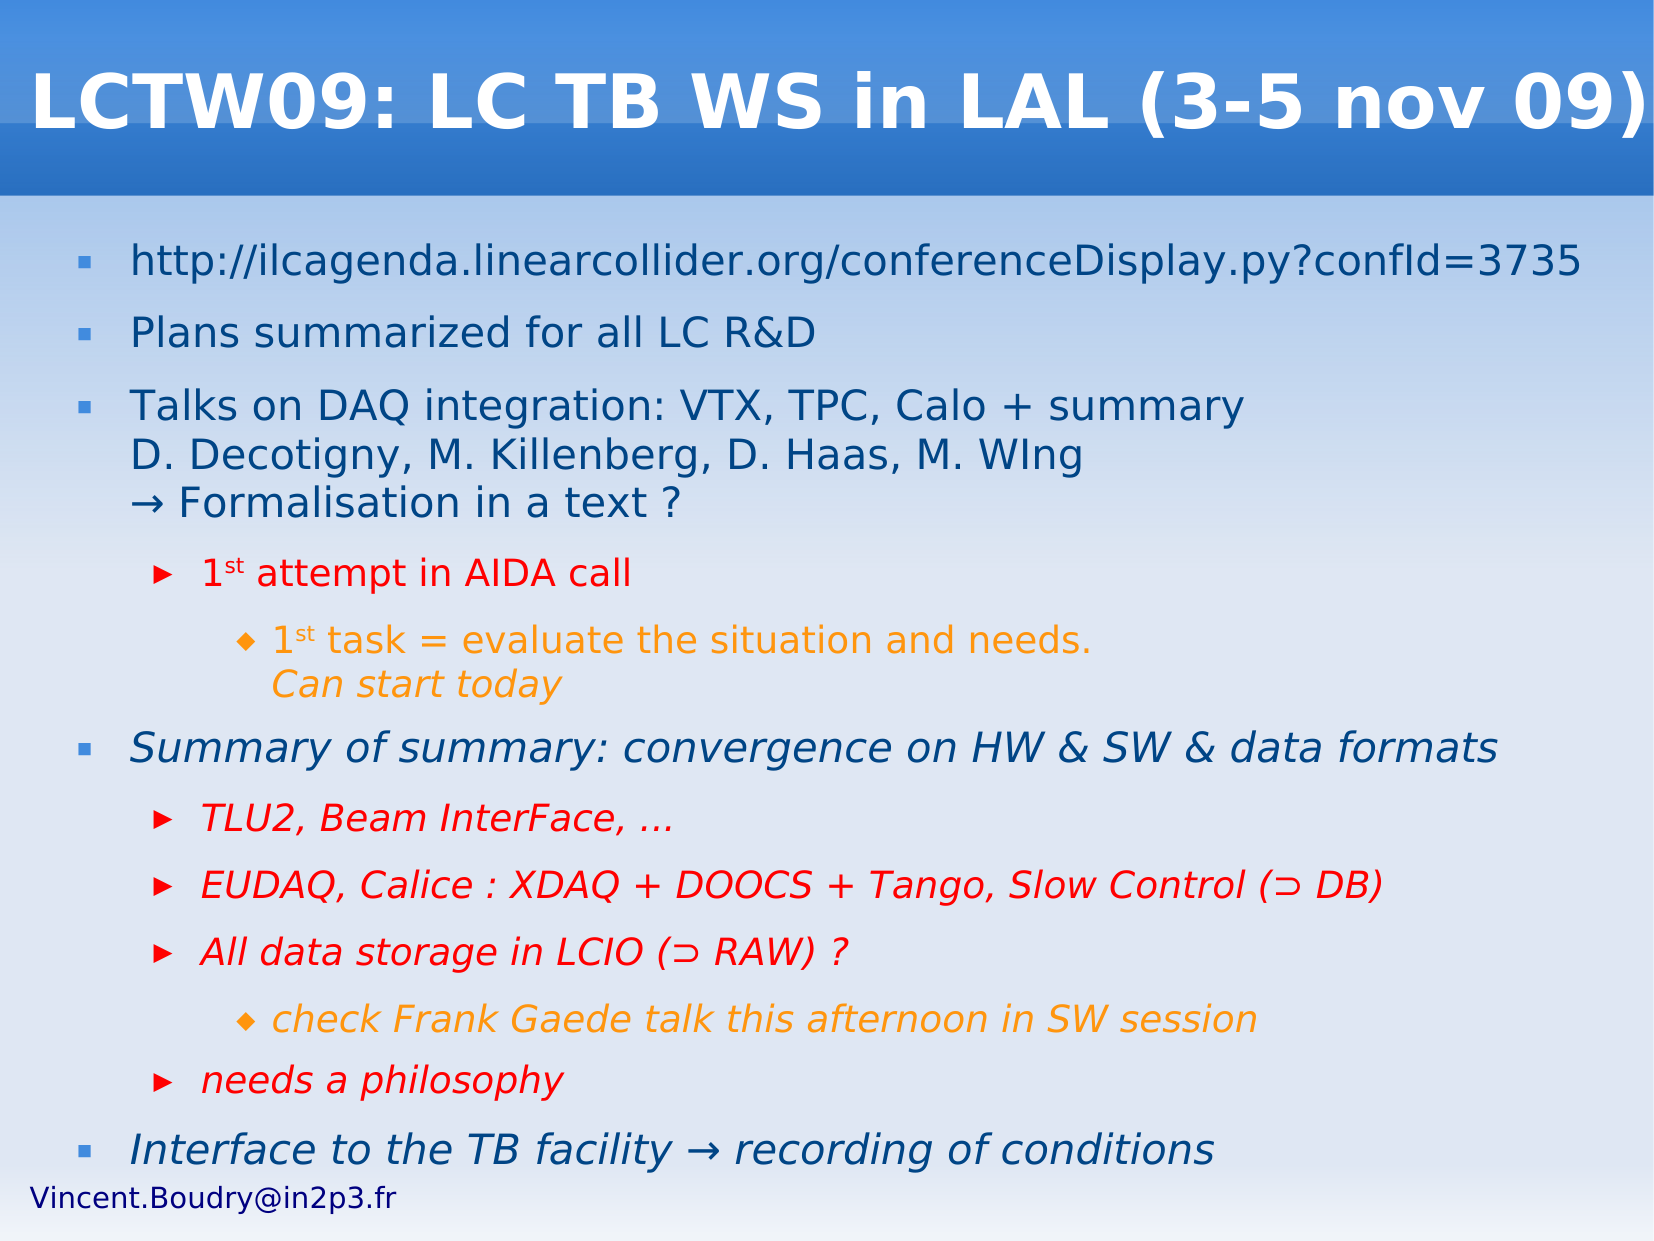

# LCTW09: LC TB WS in LAL (3-5 nov 09)
http://ilcagenda.linearcollider.org/conferenceDisplay.py?confId=3735
Plans summarized for all LC R&D
Talks on DAQ integration: VTX, TPC, Calo + summary
D. Decotigny, M. Killenberg, D. Haas, M. WIng
→ Formalisation in a text ?
1st attempt in AIDA call
1st task = evaluate the situation and needs.
Can start today
Summary of summary: convergence on HW & SW & data formats
TLU2, Beam InterFace, ...
EUDAQ, Calice : XDAQ + DOOCS + Tango, Slow Control (⊃ DB)
All data storage in LCIO (⊃ RAW) ?
check Frank Gaede talk this afternoon in SW session
needs a philosophy
Interface to the TB facility → recording of conditions